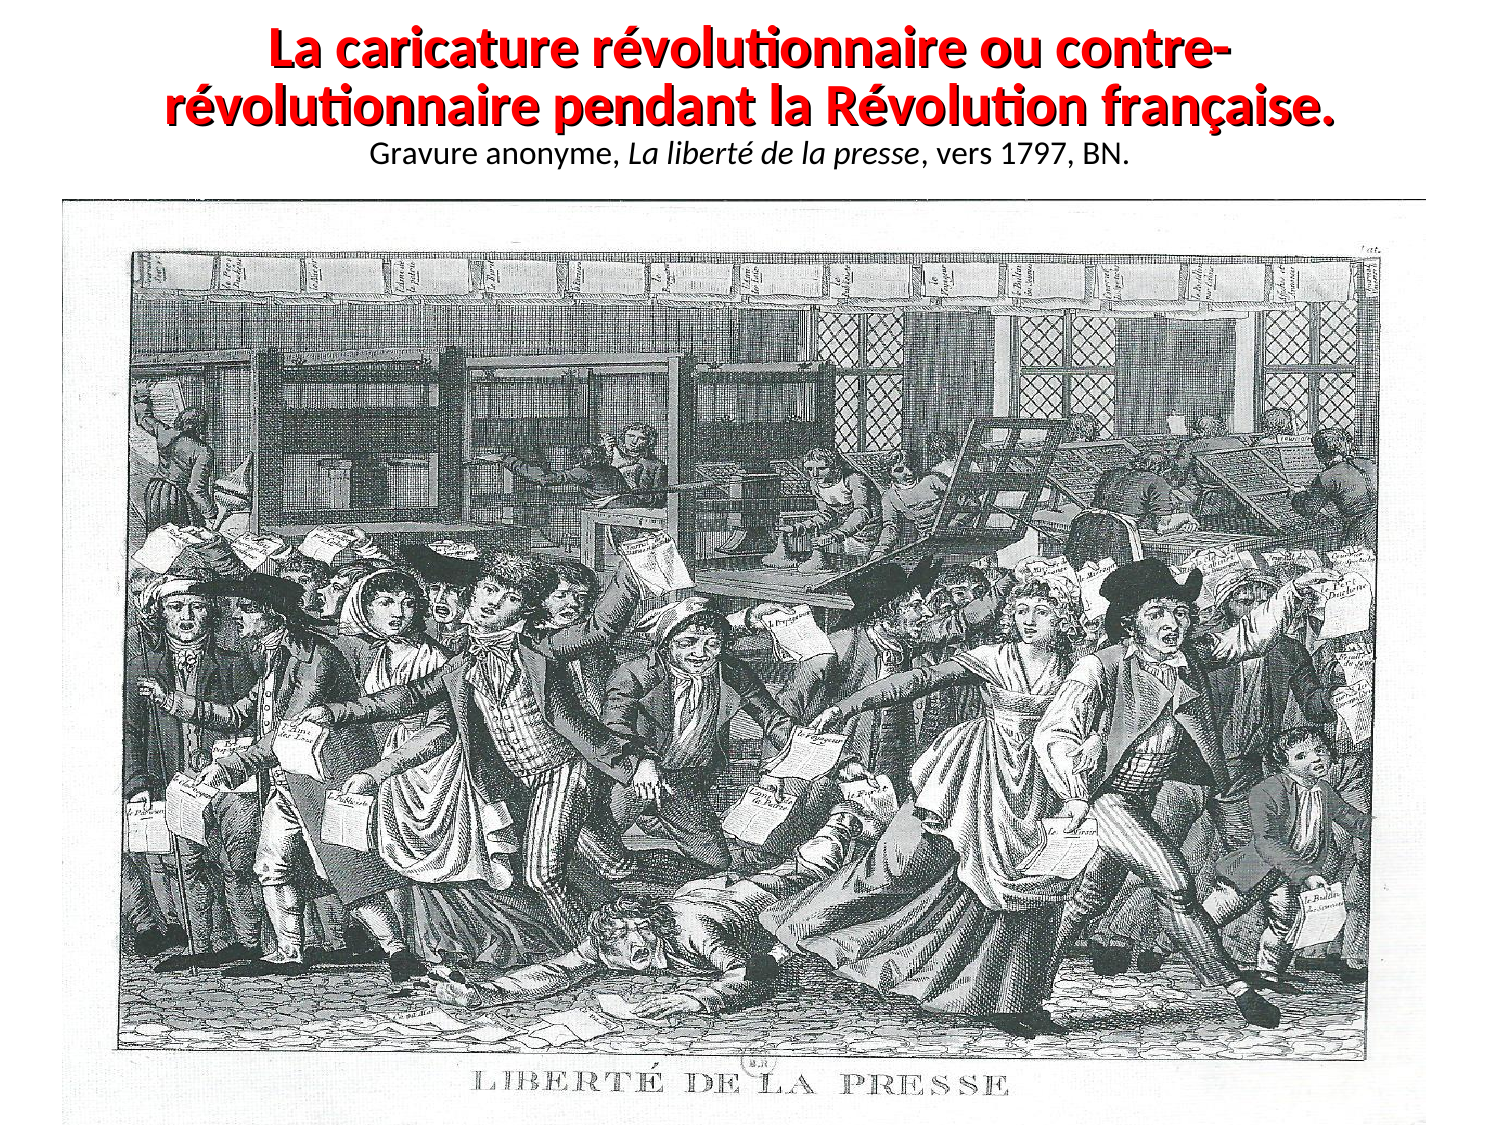

La caricature révolutionnaire ou contre-révolutionnaire pendant la Révolution française.
Gravure anonyme, La liberté de la presse, vers 1797, BN.